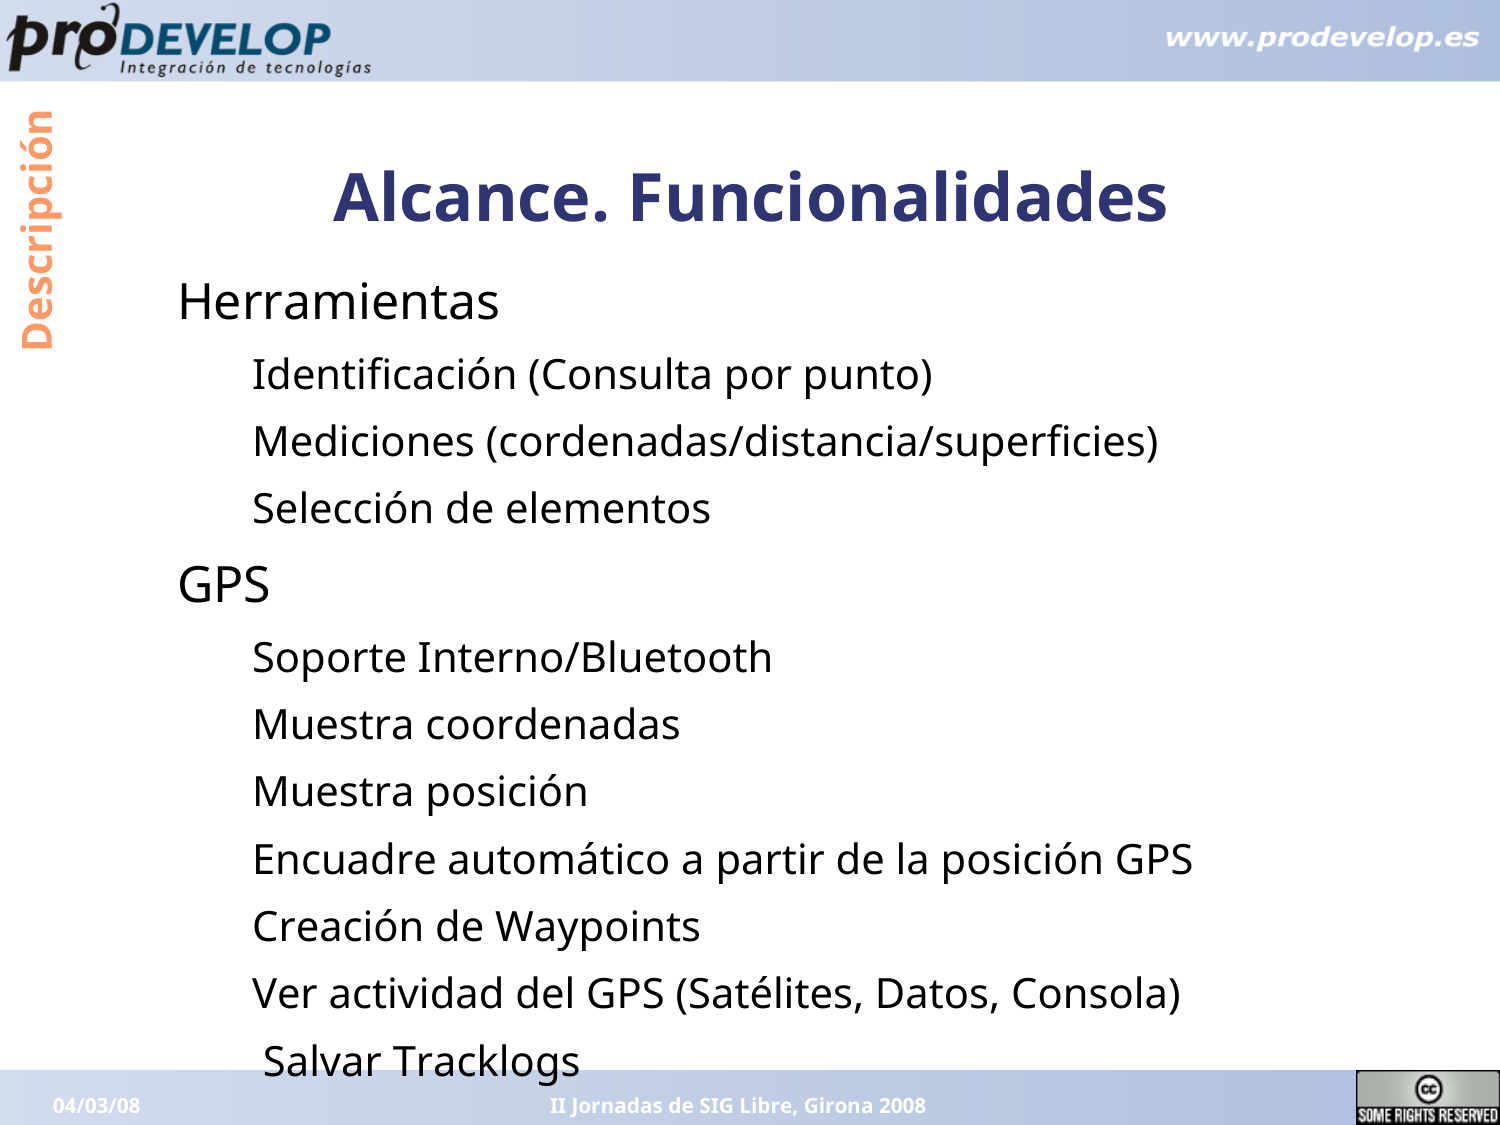

# Alcance. Funcionalidades
Descripción
Herramientas
Identificación (Consulta por punto)
Mediciones (cordenadas/distancia/superficies)
Selección de elementos
GPS
Soporte Interno/Bluetooth
Muestra coordenadas
Muestra posición
Encuadre automático a partir de la posición GPS
Creación de Waypoints
Ver actividad del GPS (Satélites, Datos, Consola)
 Salvar Tracklogs
25/10/2006
9
Plan Difusión Interna gvSIG v. 2.0